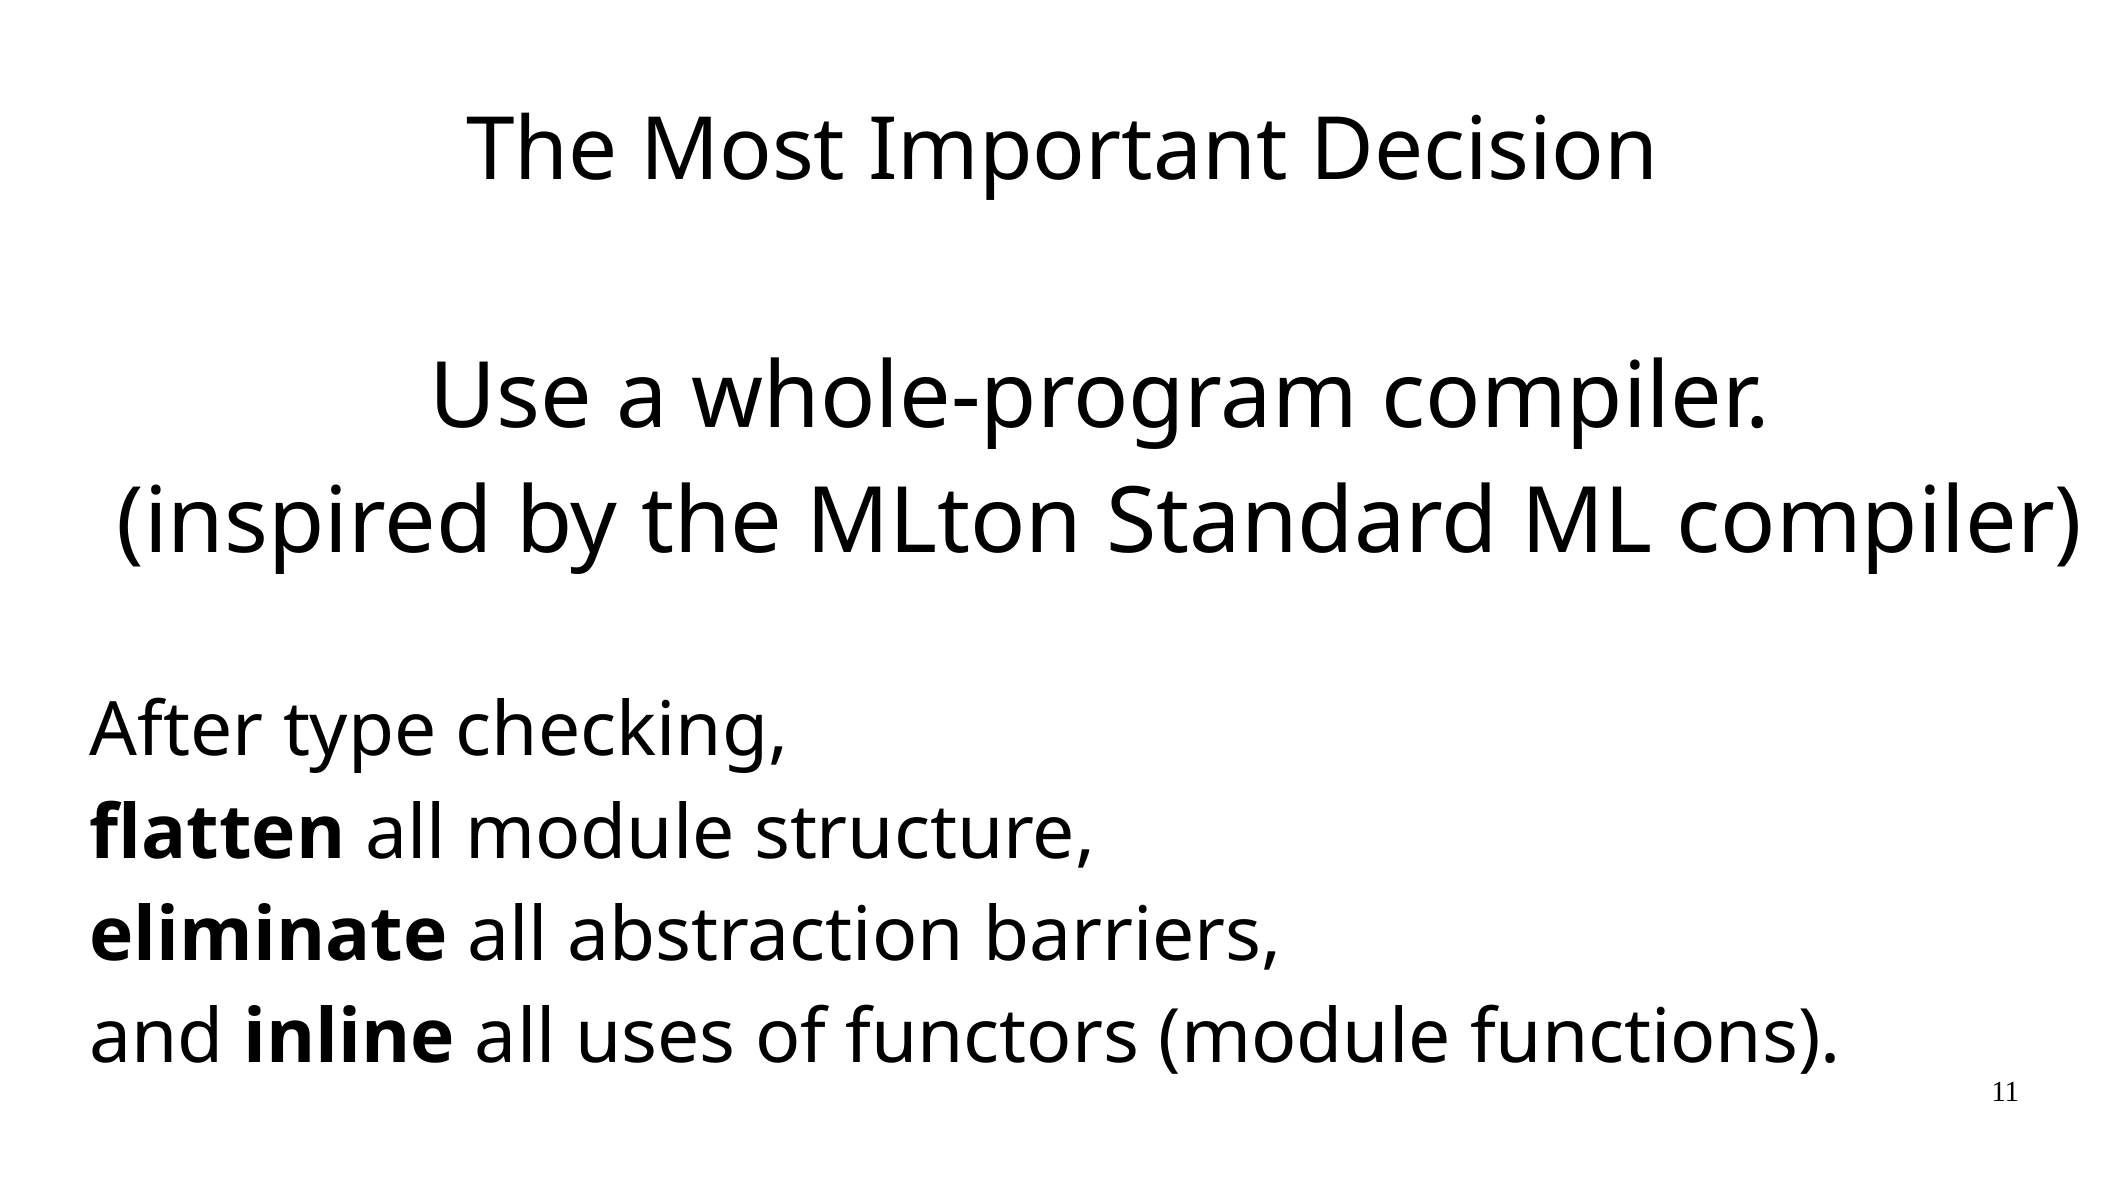

# The Most Important Decision
Use a whole-program compiler.
(inspired by the MLton Standard ML compiler)
After type checking,
flatten all module structure,
eliminate all abstraction barriers,
and inline all uses of functors (module functions).
11